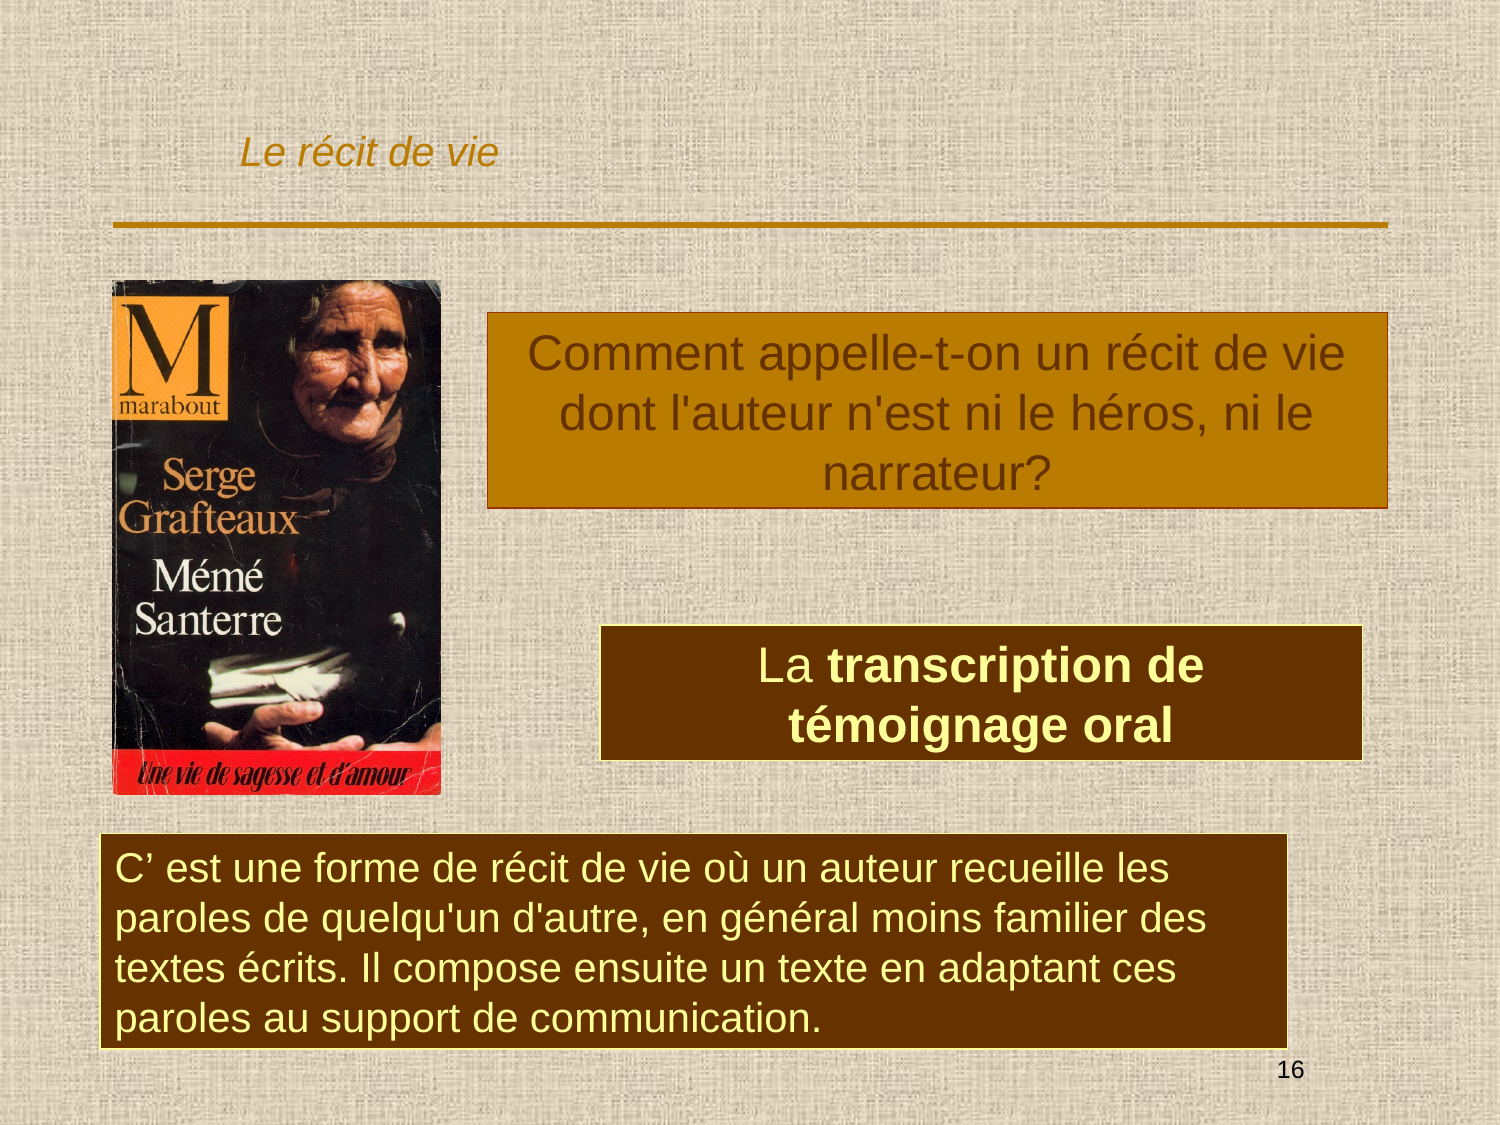

Le récit de vie
Comment appelle-t-on un récit de vie dont l'auteur n'est ni le héros, ni le narrateur?
La transcription de témoignage oral
C’ est une forme de récit de vie où un auteur recueille les paroles de quelqu'un d'autre, en général moins familier des textes écrits. Il compose ensuite un texte en adaptant ces paroles au support de communication.
16